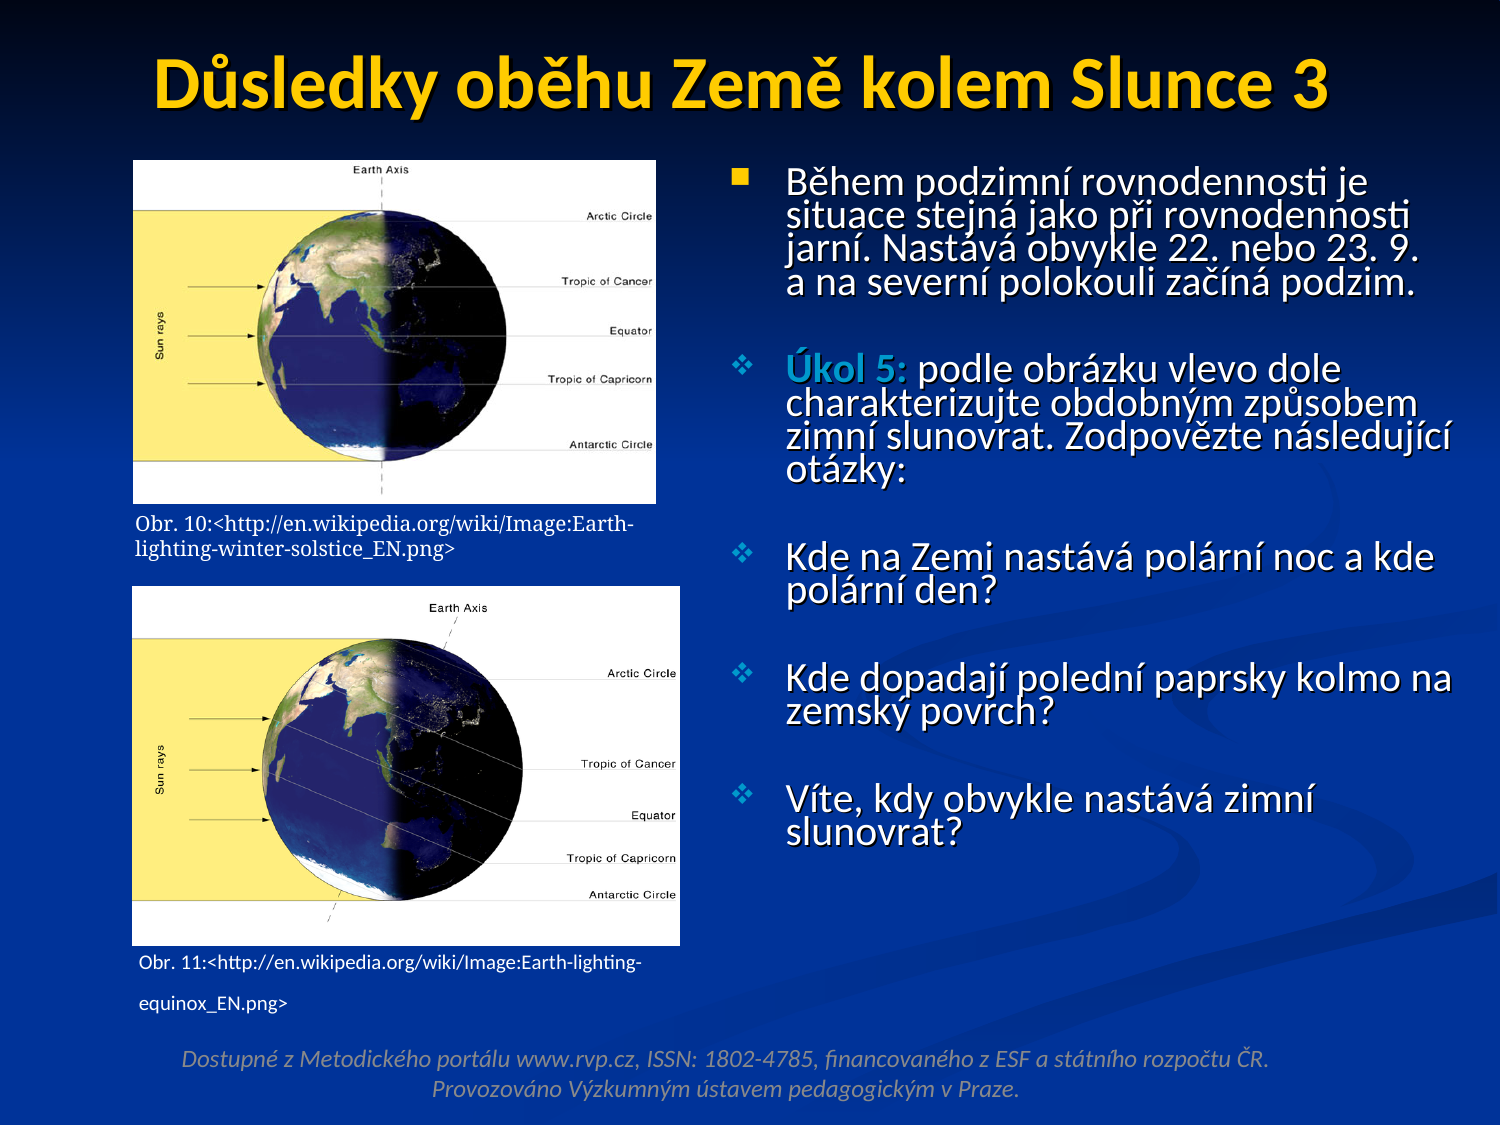

# Důsledky oběhu Země kolem Slunce 3
Během podzimní rovnodennosti je situace stejná jako při rovnodennosti jarní. Nastává obvykle 22. nebo 23. 9.
a na severní polokouli začíná podzim.
Úkol 5: podle obrázku vlevo dole charakterizujte obdobným způsobem zimní slunovrat. Zodpovězte následující otázky:
Kde na Zemi nastává polární noc a kde polární den?
Kde dopadají polední paprsky kolmo na zemský povrch?
Víte, kdy obvykle nastává zimní slunovrat?
Obr. 10:<http://en.wikipedia.org/wiki/Image:Earth-lighting-winter-solstice_EN.png>
Obr. 11:<http://en.wikipedia.org/wiki/Image:Earth-lighting-equinox_EN.png>
Dostupné z Metodického portálu www.rvp.cz, ISSN: 1802-4785, financovaného z ESF a státního rozpočtu ČR. Provozováno Výzkumným ústavem pedagogickým v Praze.